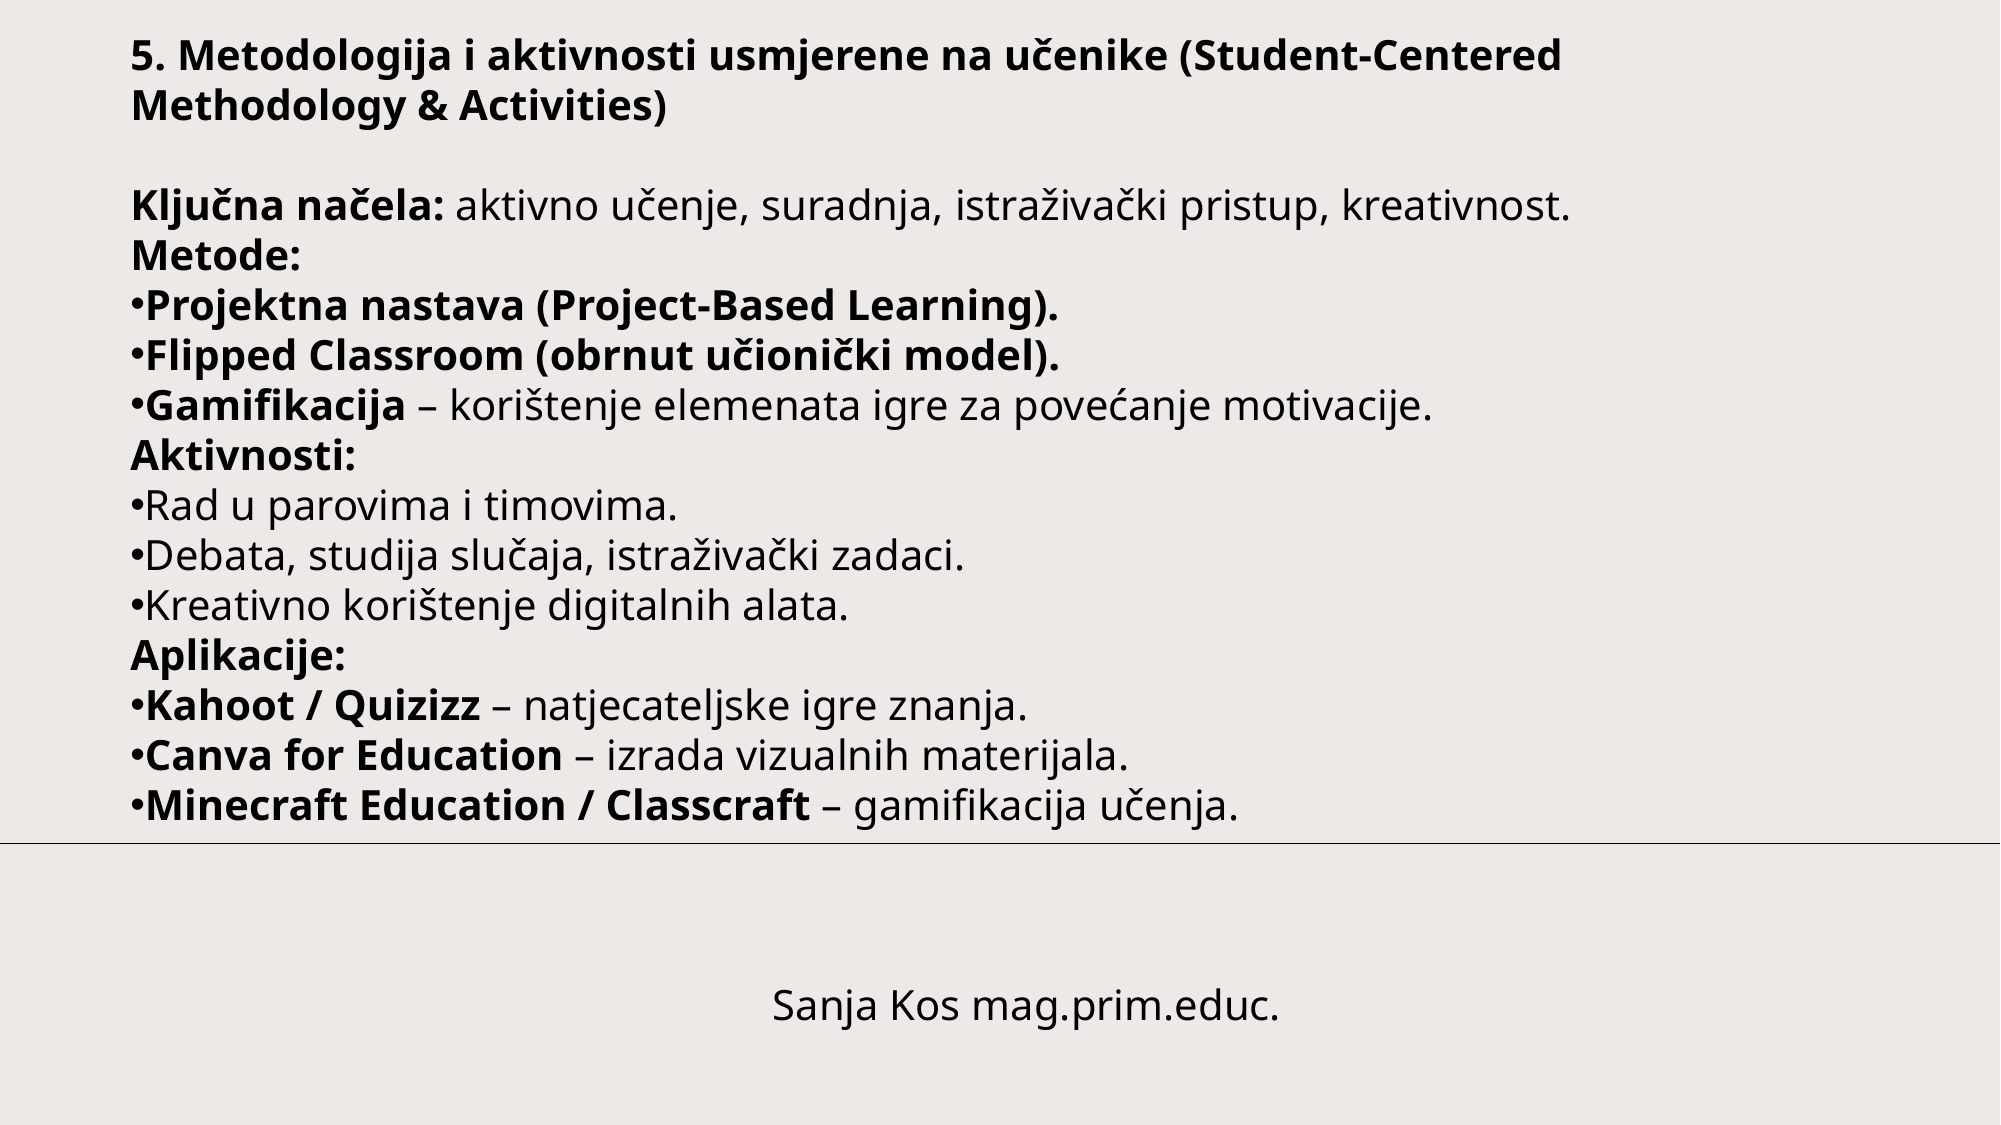

5. Metodologija i aktivnosti usmjerene na učenike (Student-Centered Methodology & Activities)
Ključna načela: aktivno učenje, suradnja, istraživački pristup, kreativnost.
Metode:
Projektna nastava (Project-Based Learning).
Flipped Classroom (obrnut učionički model).
Gamifikacija – korištenje elemenata igre za povećanje motivacije.
Aktivnosti:
Rad u parovima i timovima.
Debata, studija slučaja, istraživački zadaci.
Kreativno korištenje digitalnih alata.
Aplikacije:
Kahoot / Quizizz – natjecateljske igre znanja.
Canva for Education – izrada vizualnih materijala.
Minecraft Education / Classcraft – gamifikacija učenja.
# Sanja Kos mag.prim.educ.